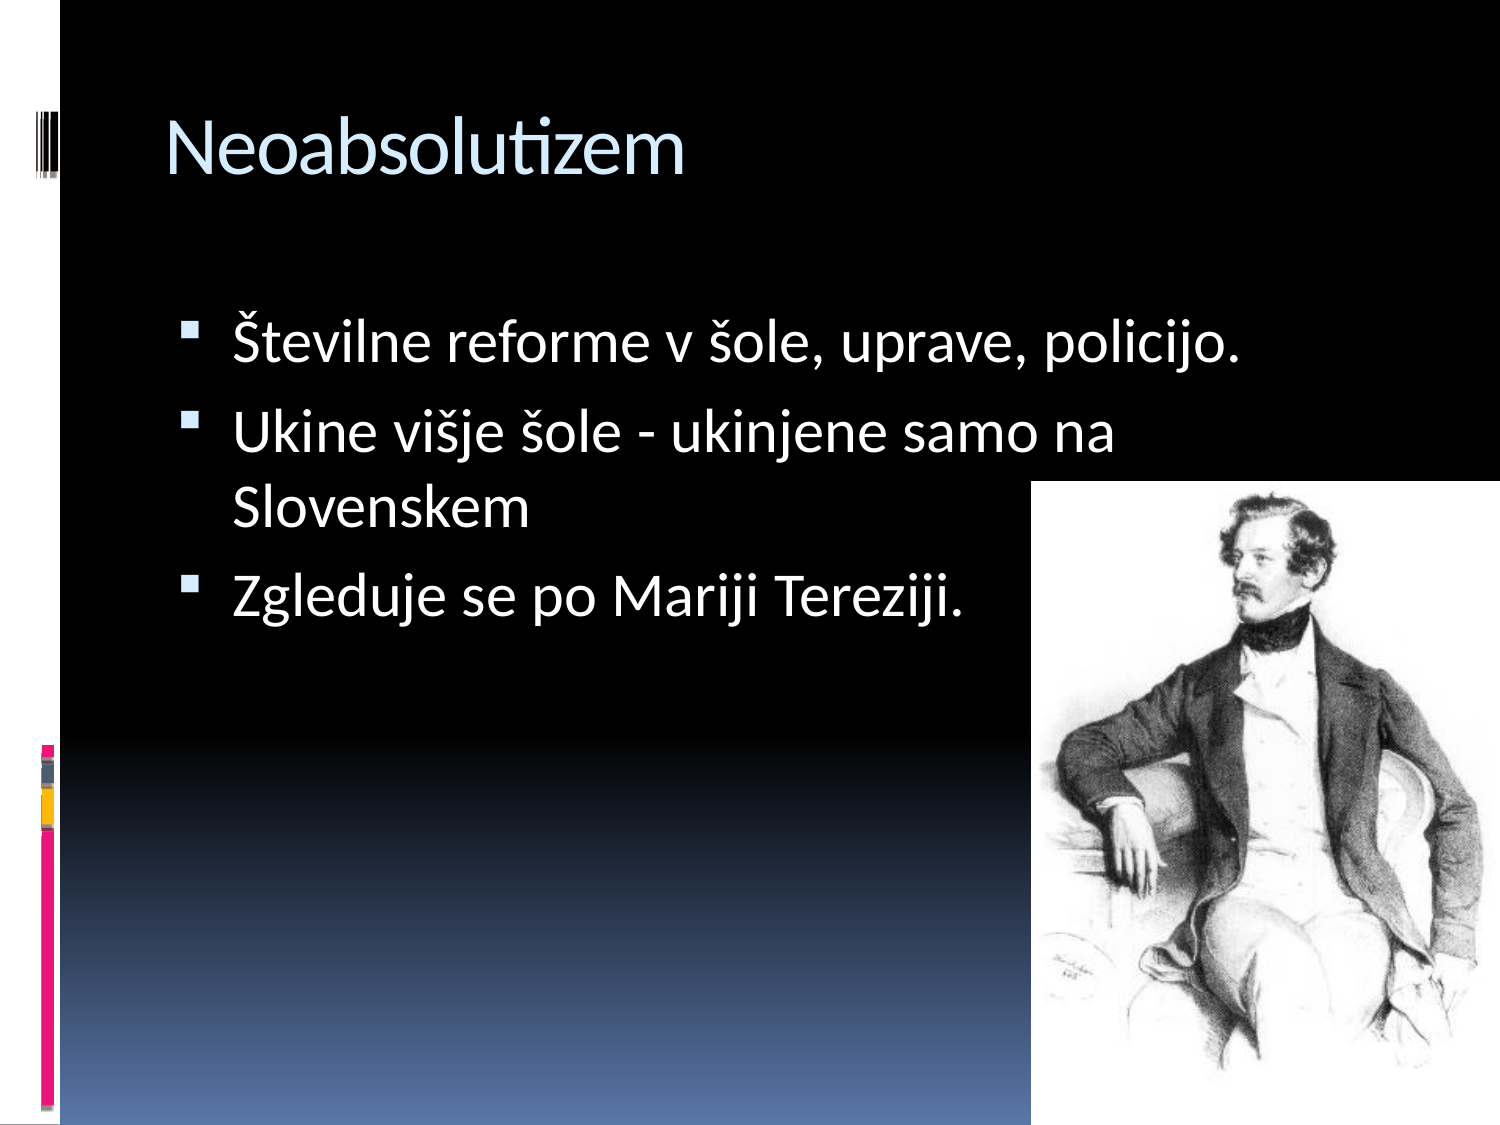

# Neoabsolutizem
Številne reforme v šole, uprave, policijo.
Ukine višje šole - ukinjene samo na Slovenskem
Zgleduje se po Mariji Tereziji.